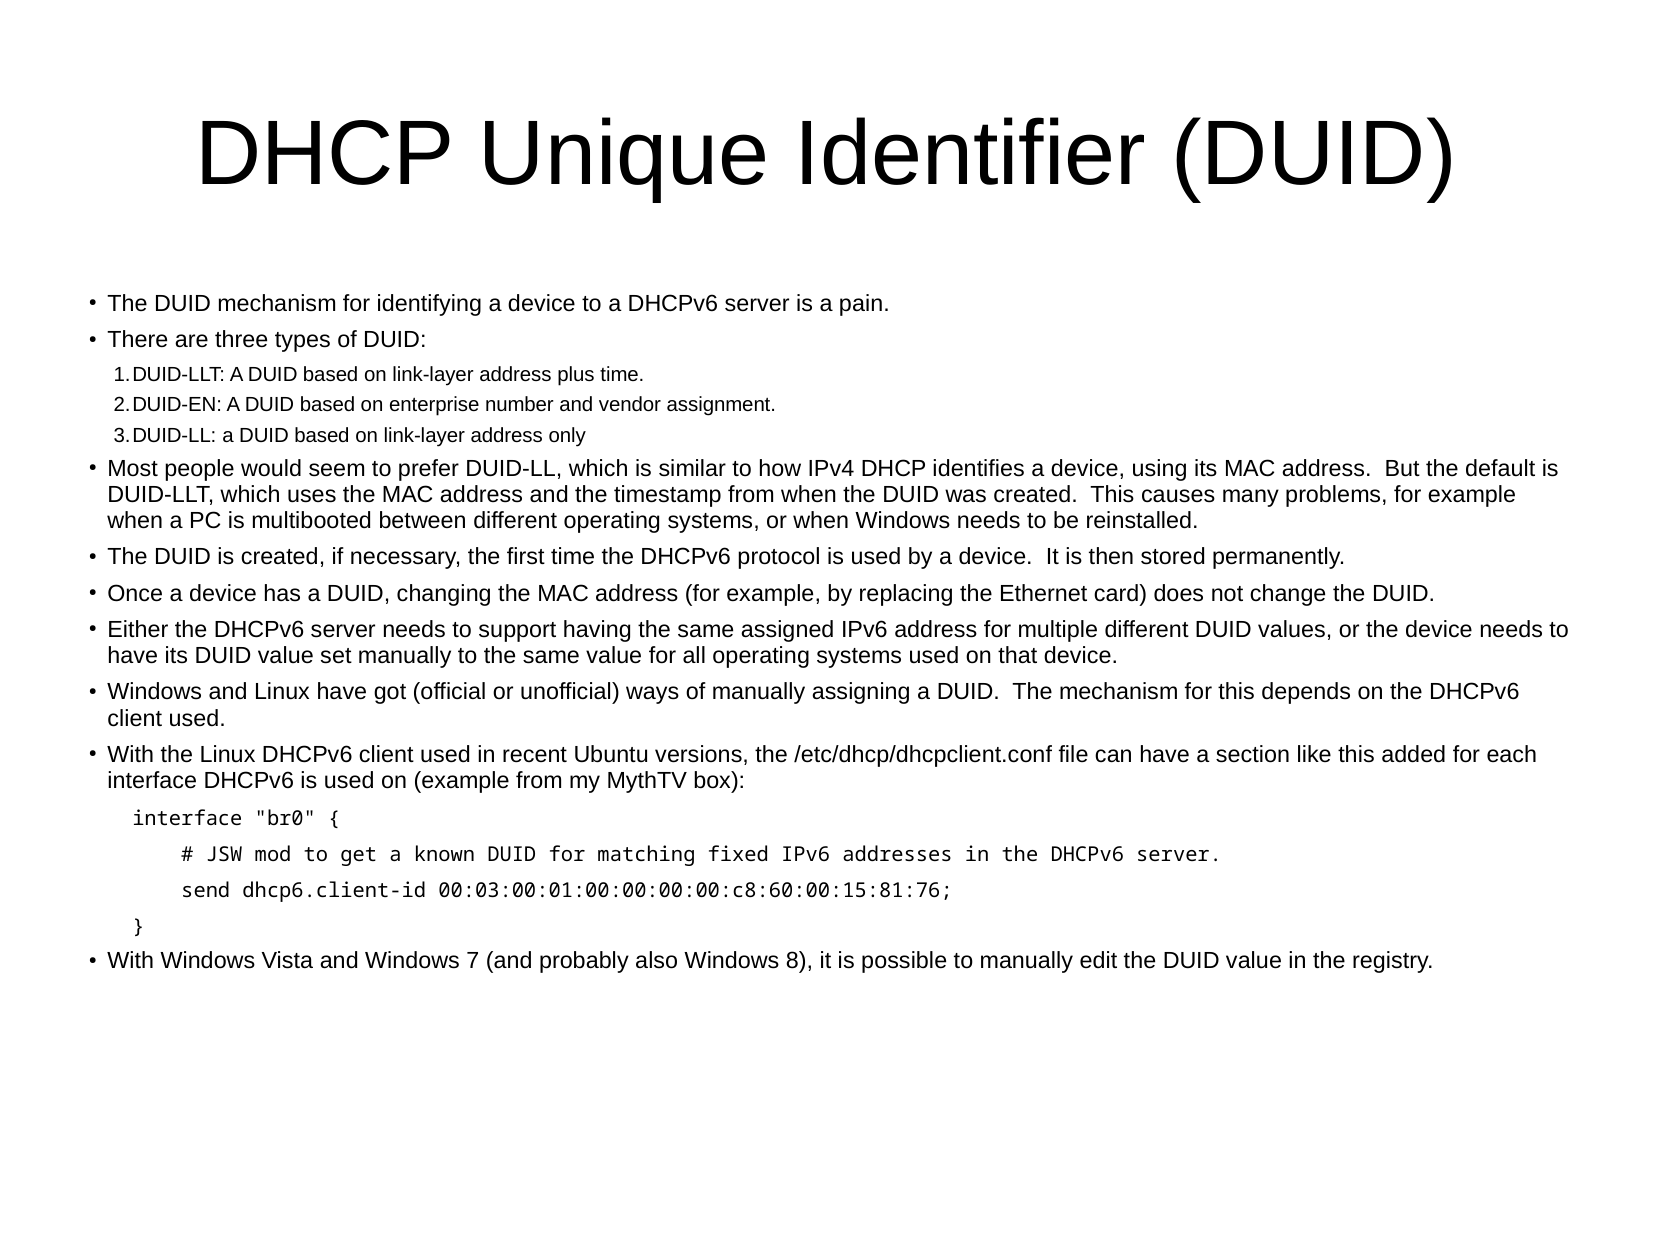

# DHCP Unique Identifier (DUID)
The DUID mechanism for identifying a device to a DHCPv6 server is a pain.
There are three types of DUID:
DUID-LLT: A DUID based on link-layer address plus time.
DUID-EN: A DUID based on enterprise number and vendor assignment.
DUID-LL: a DUID based on link-layer address only
Most people would seem to prefer DUID-LL, which is similar to how IPv4 DHCP identifies a device, using its MAC address. But the default is DUID-LLT, which uses the MAC address and the timestamp from when the DUID was created. This causes many problems, for example when a PC is multibooted between different operating systems, or when Windows needs to be reinstalled.
The DUID is created, if necessary, the first time the DHCPv6 protocol is used by a device. It is then stored permanently.
Once a device has a DUID, changing the MAC address (for example, by replacing the Ethernet card) does not change the DUID.
Either the DHCPv6 server needs to support having the same assigned IPv6 address for multiple different DUID values, or the device needs to have its DUID value set manually to the same value for all operating systems used on that device.
Windows and Linux have got (official or unofficial) ways of manually assigning a DUID. The mechanism for this depends on the DHCPv6 client used.
With the Linux DHCPv6 client used in recent Ubuntu versions, the /etc/dhcp/dhcpclient.conf file can have a section like this added for each interface DHCPv6 is used on (example from my MythTV box):
interface "br0" {
 # JSW mod to get a known DUID for matching fixed IPv6 addresses in the DHCPv6 server.
 send dhcp6.client-id 00:03:00:01:00:00:00:00:c8:60:00:15:81:76;
}
With Windows Vista and Windows 7 (and probably also Windows 8), it is possible to manually edit the DUID value in the registry.